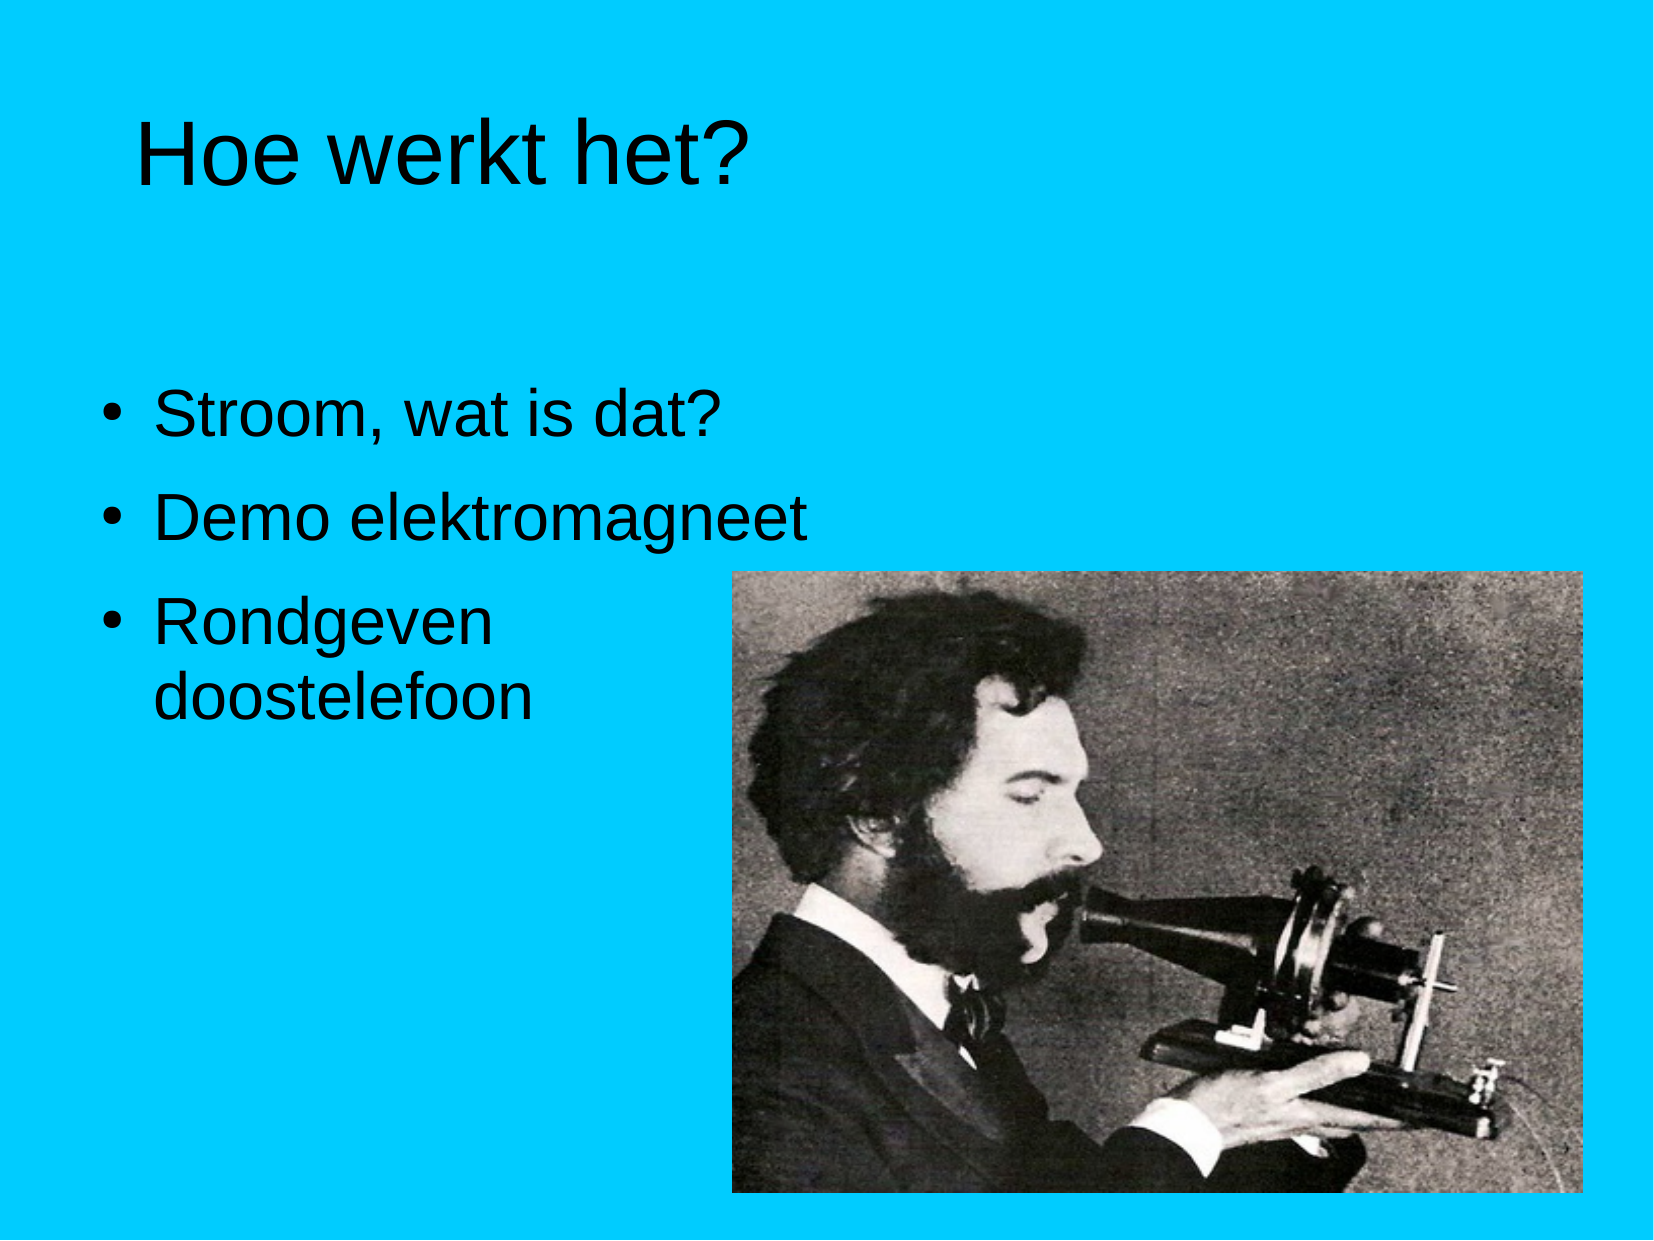

# Hoe werkt het?
Stroom, wat is dat?
Demo elektromagneet
Rondgeven doostelefoon